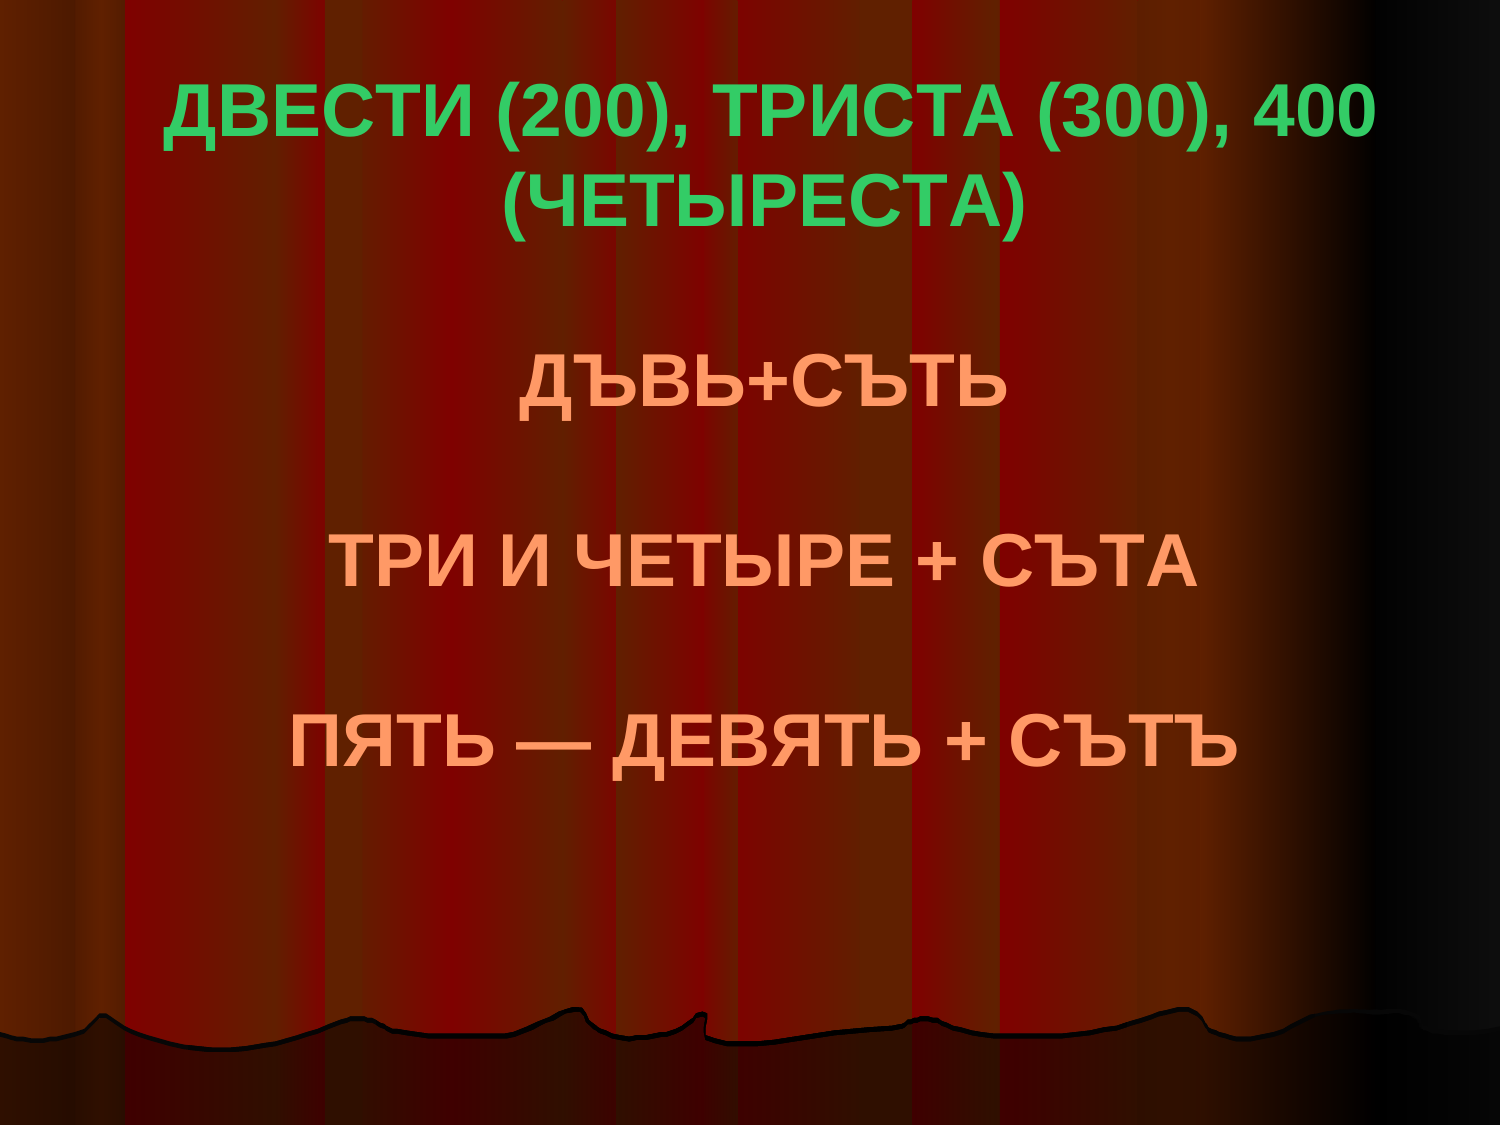

ДВЕСТИ (200), ТРИСТА (300), 400 (ЧЕТЫРЕСТА)
ДЪВЬ+СЪТЬ
ТРИ И ЧЕТЫРЕ + СЪТА
ПЯТЬ — ДЕВЯТЬ + СЪТЪ